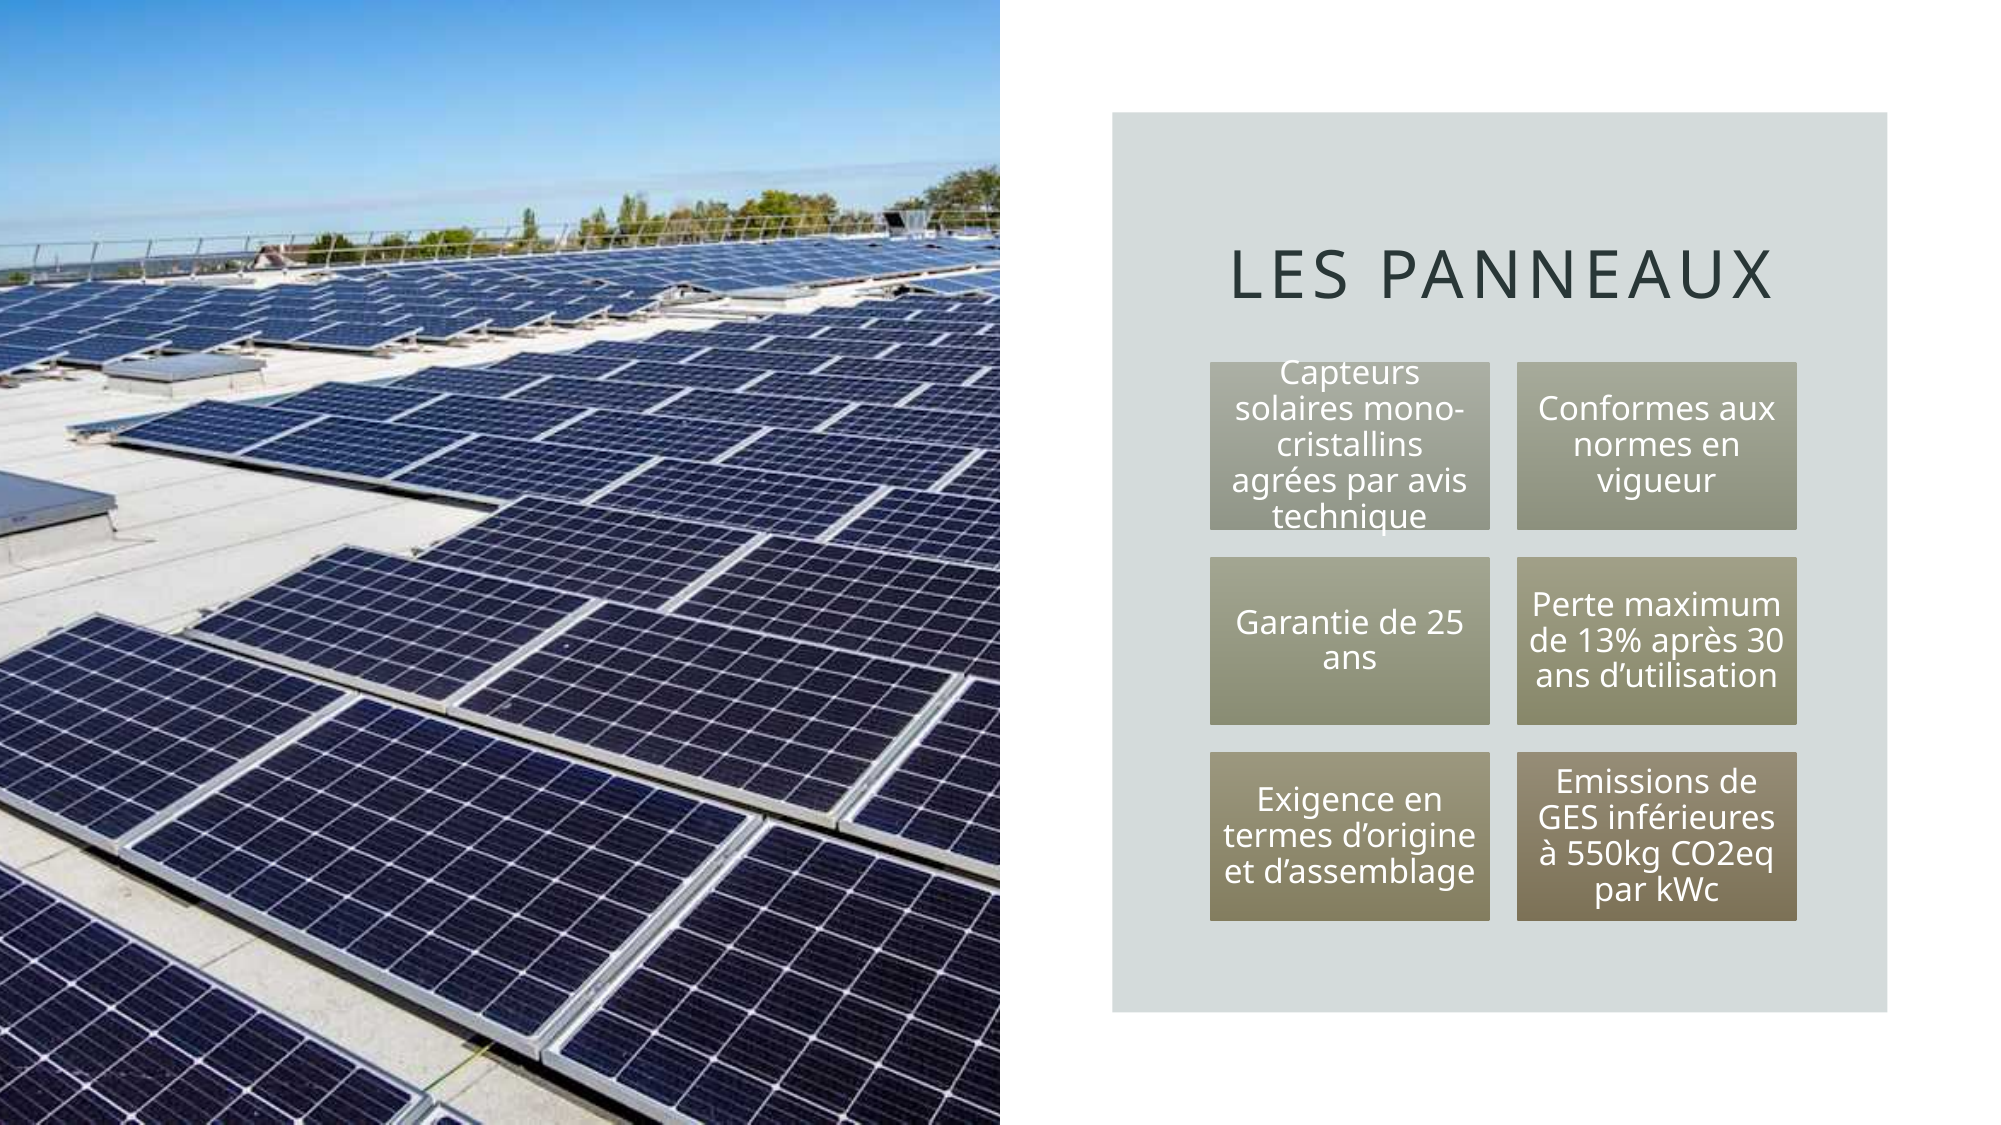

# Les panneaux
Capteurs solaires mono-cristallins agrées par avis technique
Conformes aux normes en vigueur
Garantie de 25 ans
Perte maximum de 13% après 30 ans d’utilisation
Exigence en termes d’origine et d’assemblage
Emissions de GES inférieures à 550kg CO2eq par kWc